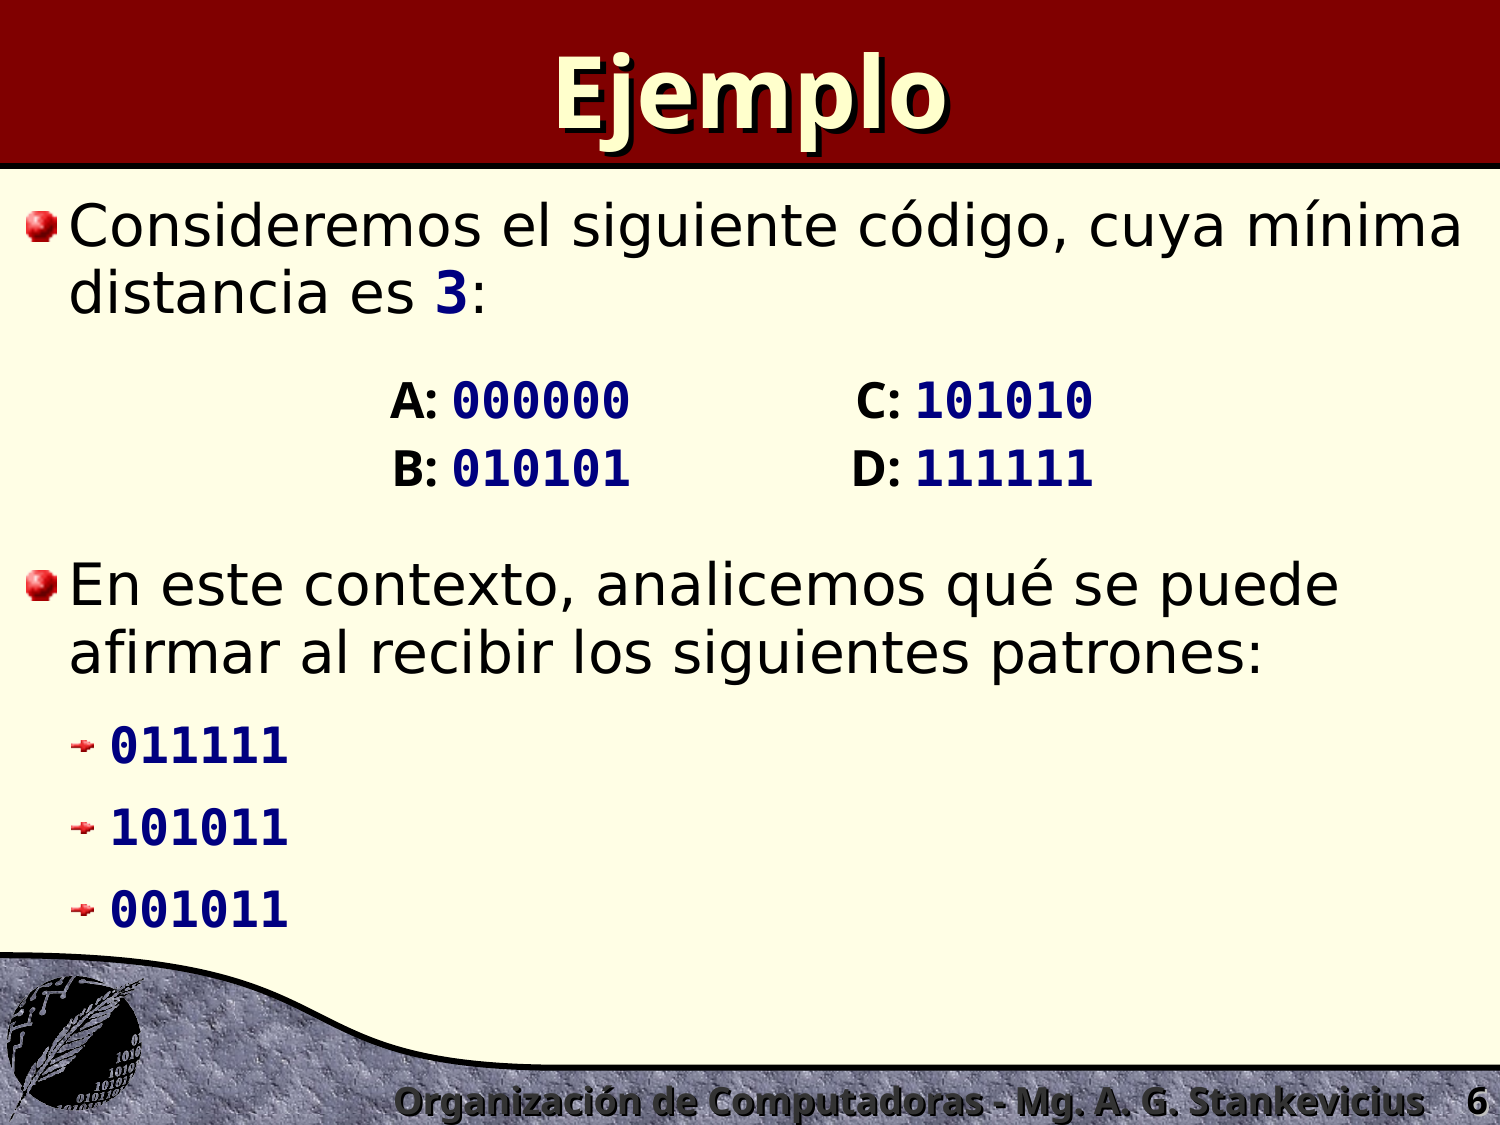

# Ejemplo
Consideremos el siguiente código, cuya mínima distancia es 3:
En este contexto, analicemos qué se puede afirmar al recibir los siguientes patrones:
011111
101011
001011
A: 000000
B: 010101
C: 101010
D: 111111
6